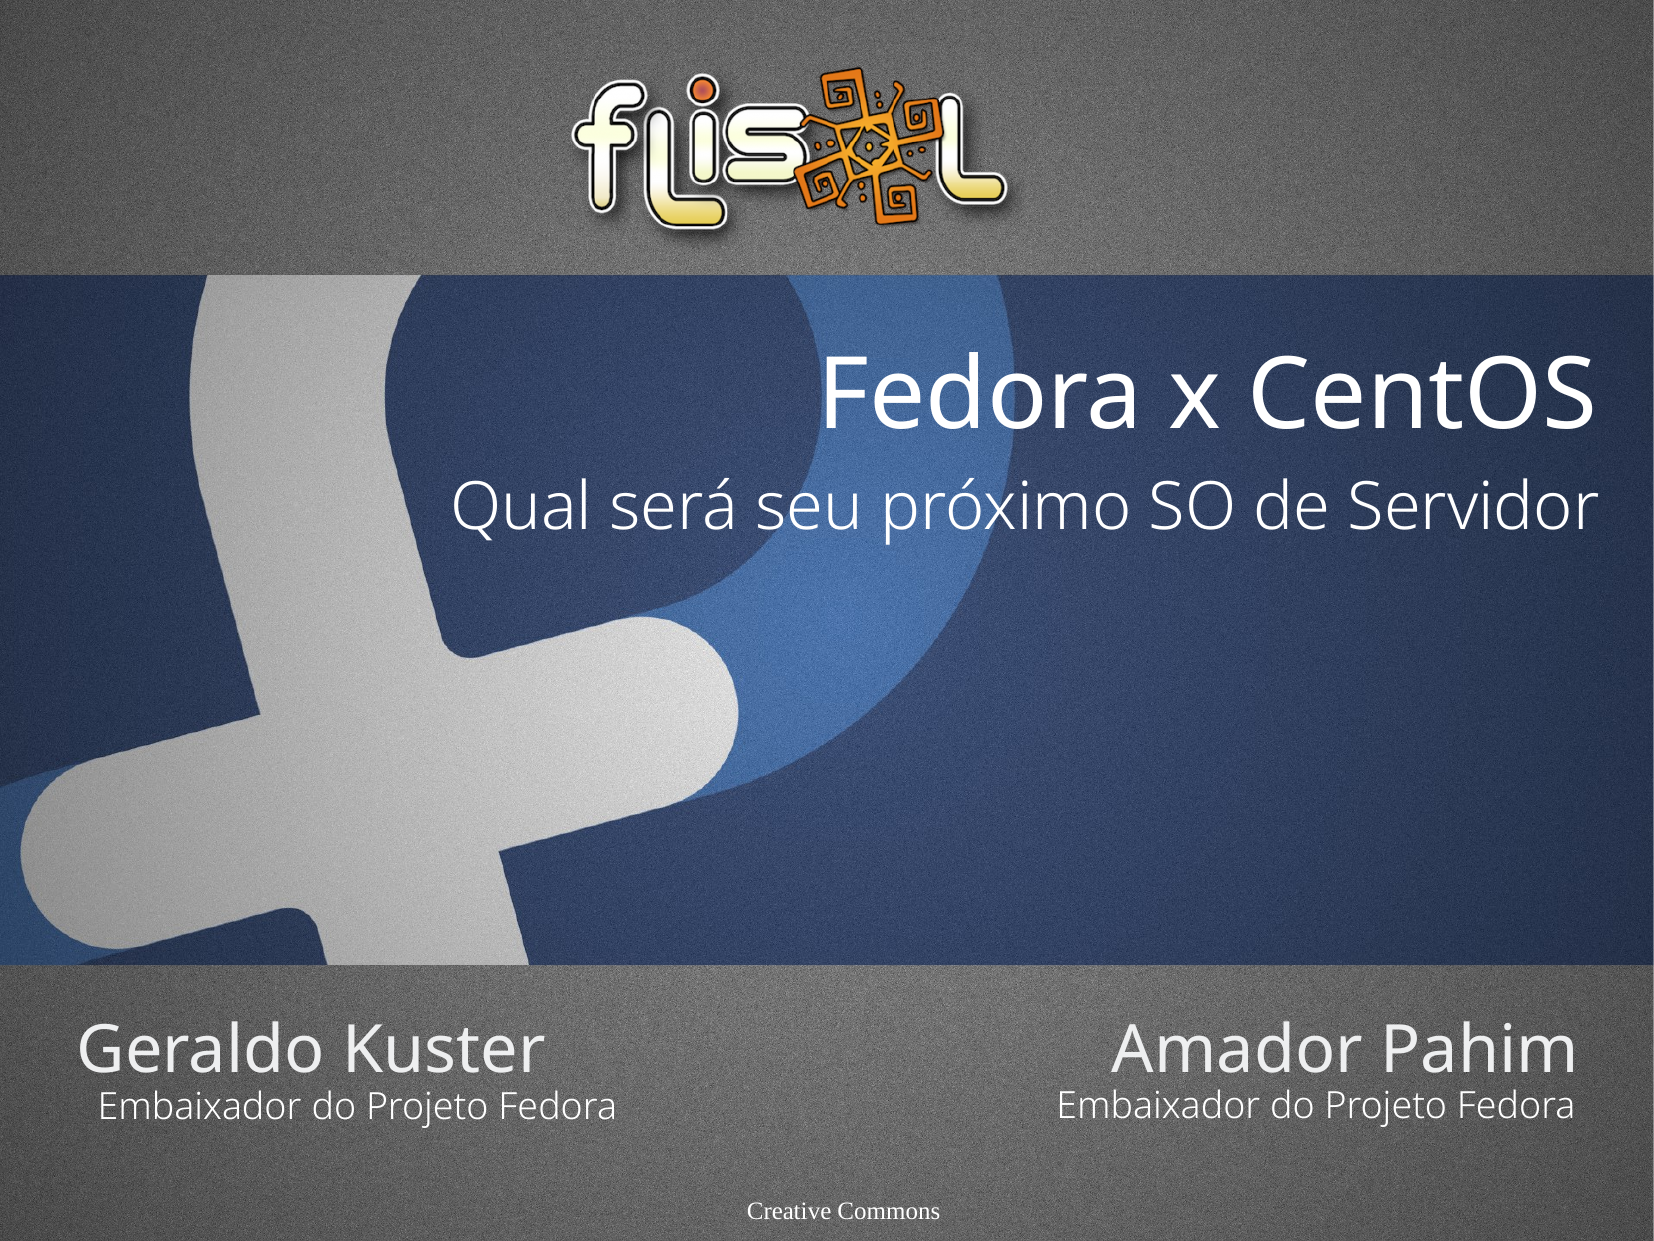

# Fedora x CentOS
Qual será seu próximo SO de Servidor
Geraldo Kuster
Amador Pahim
Embaixador do Projeto Fedora
Embaixador do Projeto Fedora
Creative Commons